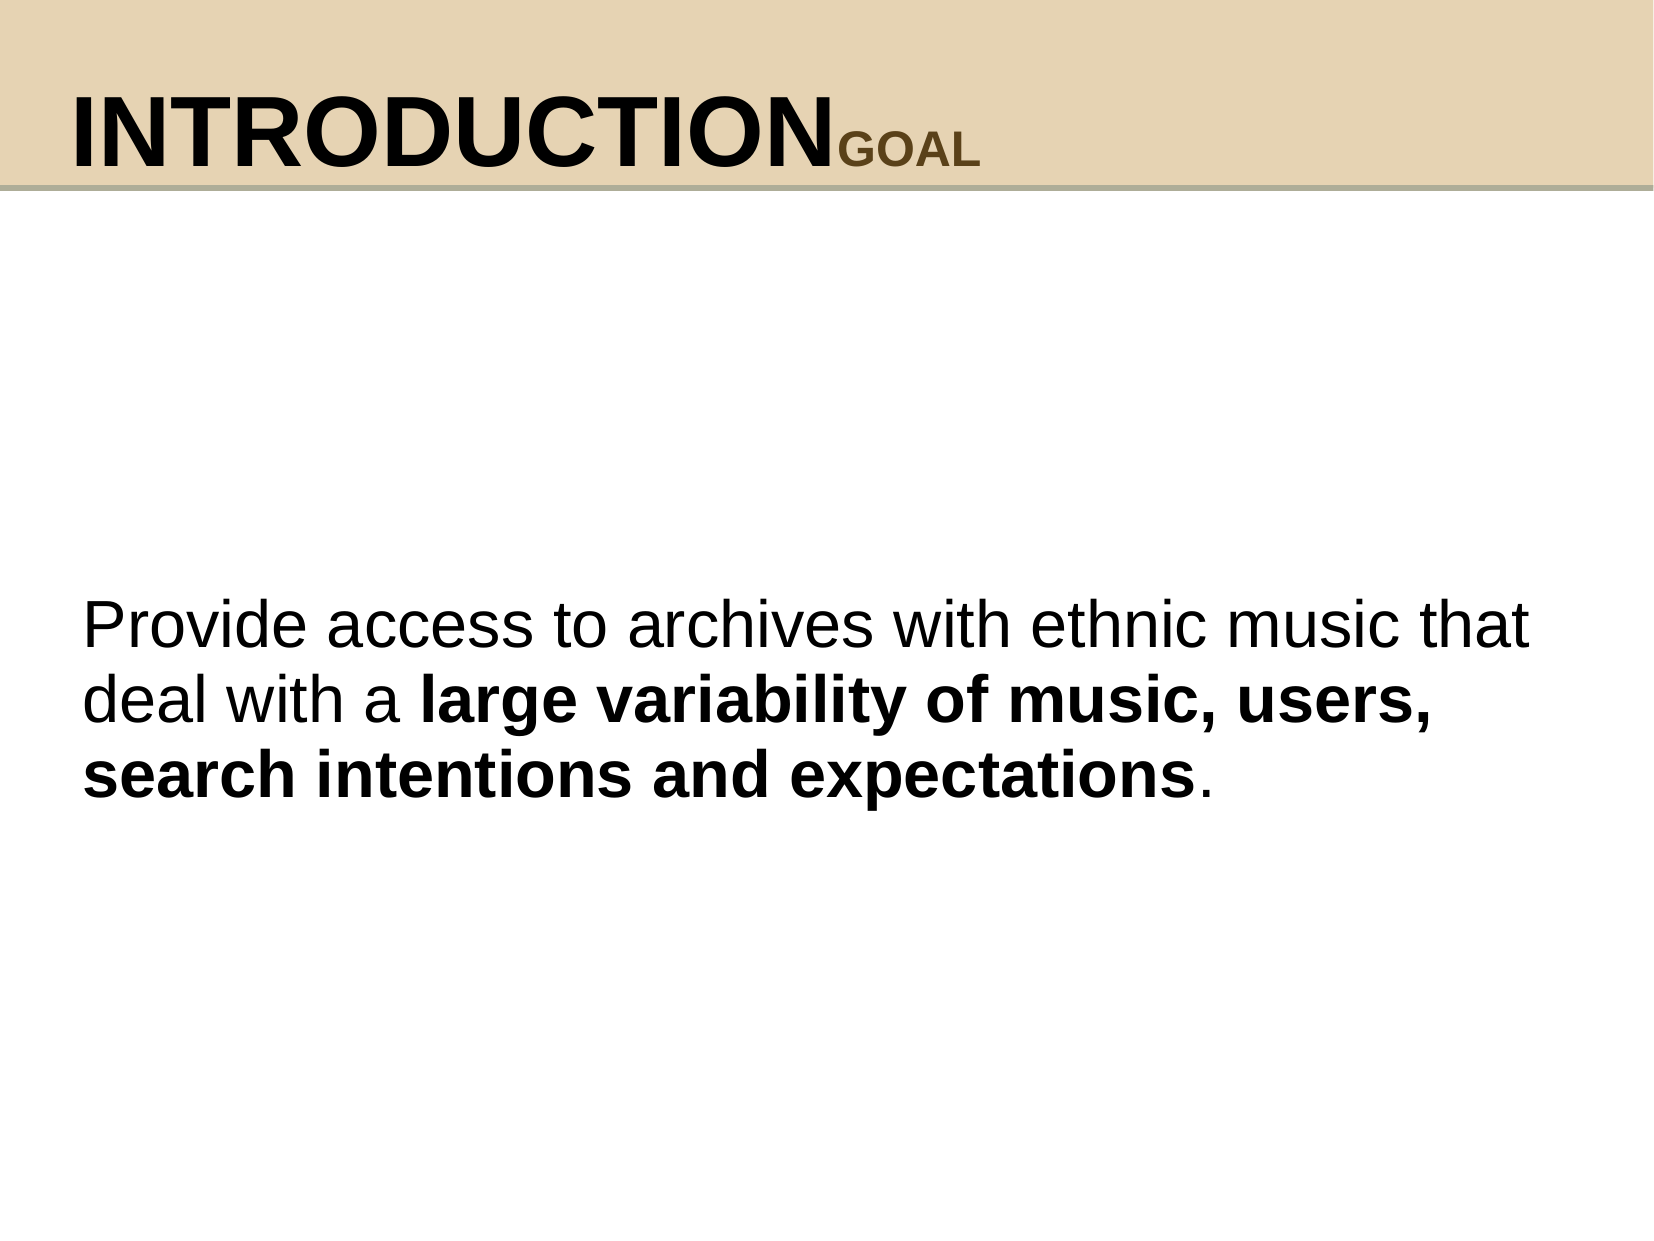

INTRODUCTIONGOAL
# Provide access to archives with ethnic music that deal with a large variability of music, users, search intentions and expectations.